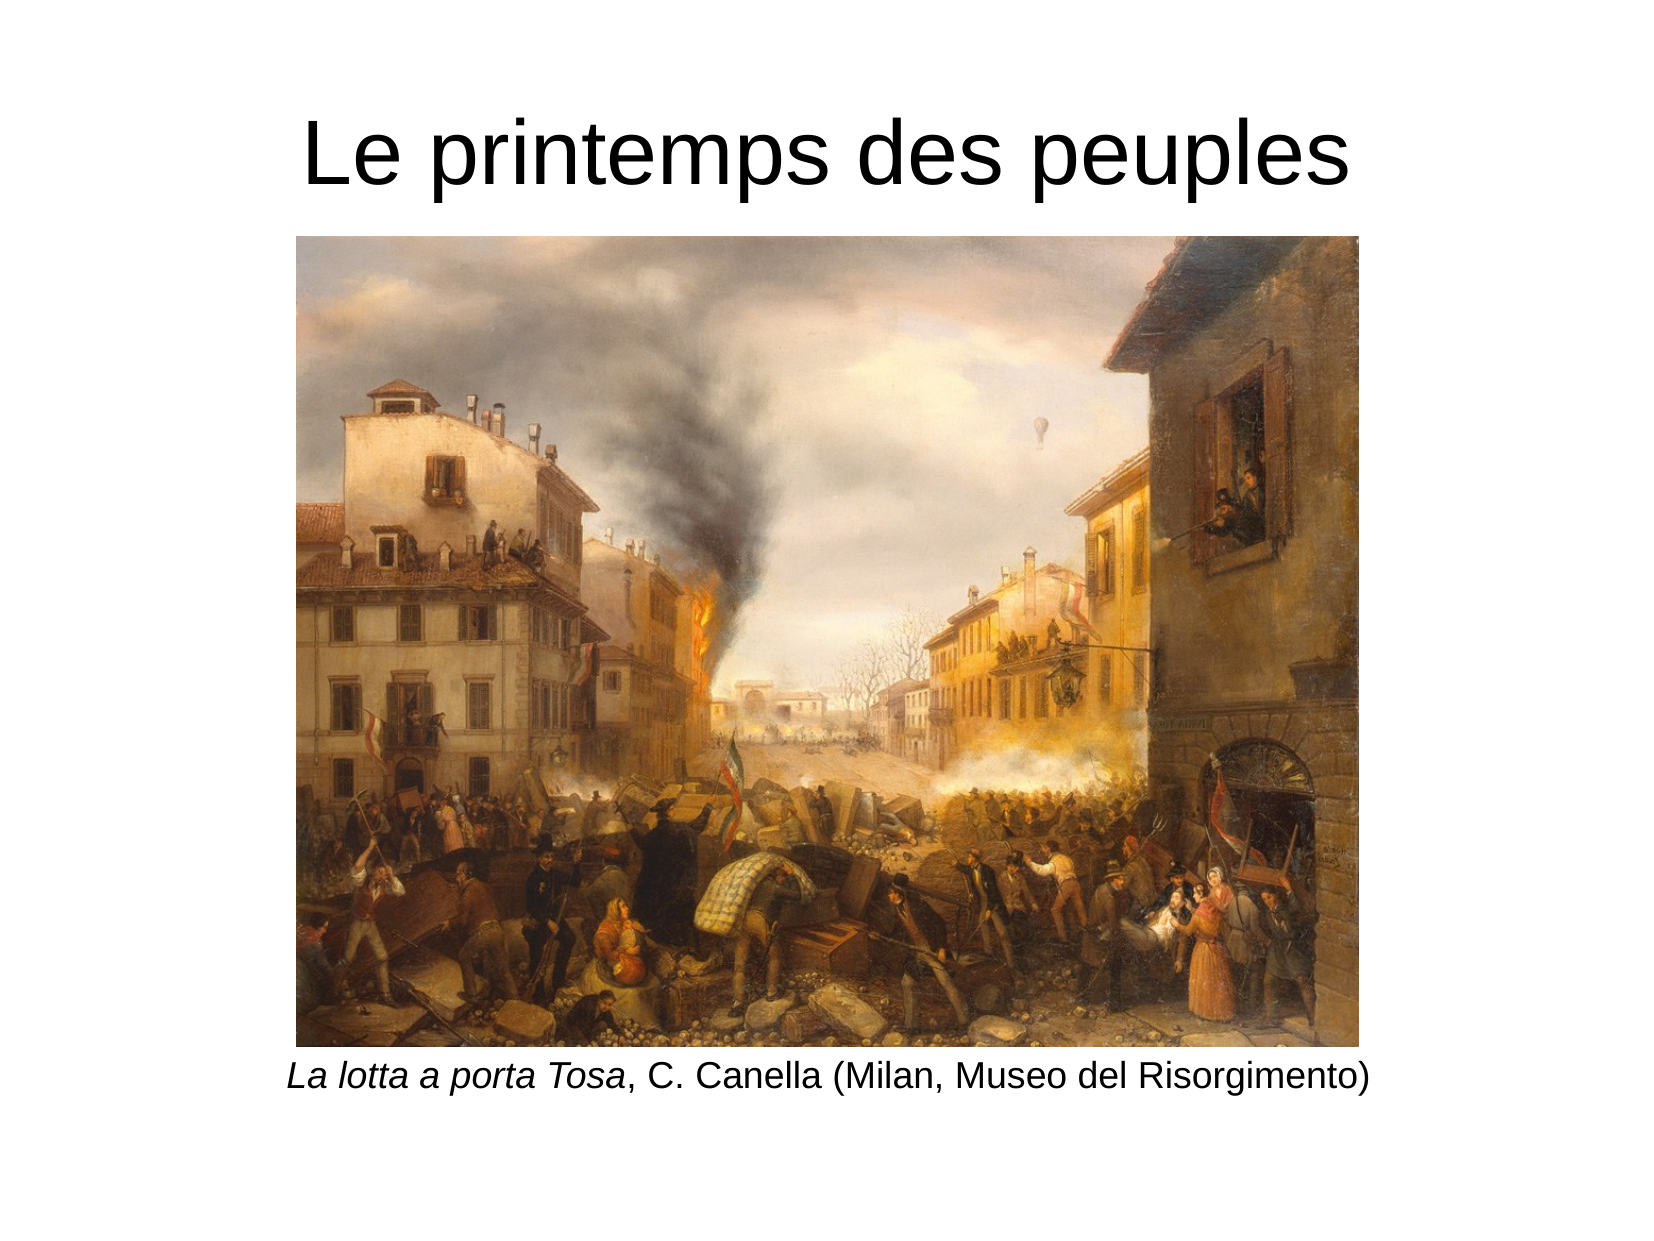

# Le printemps des peuples
La lotta a porta Tosa, C. Canella (Milan, Museo del Risorgimento)